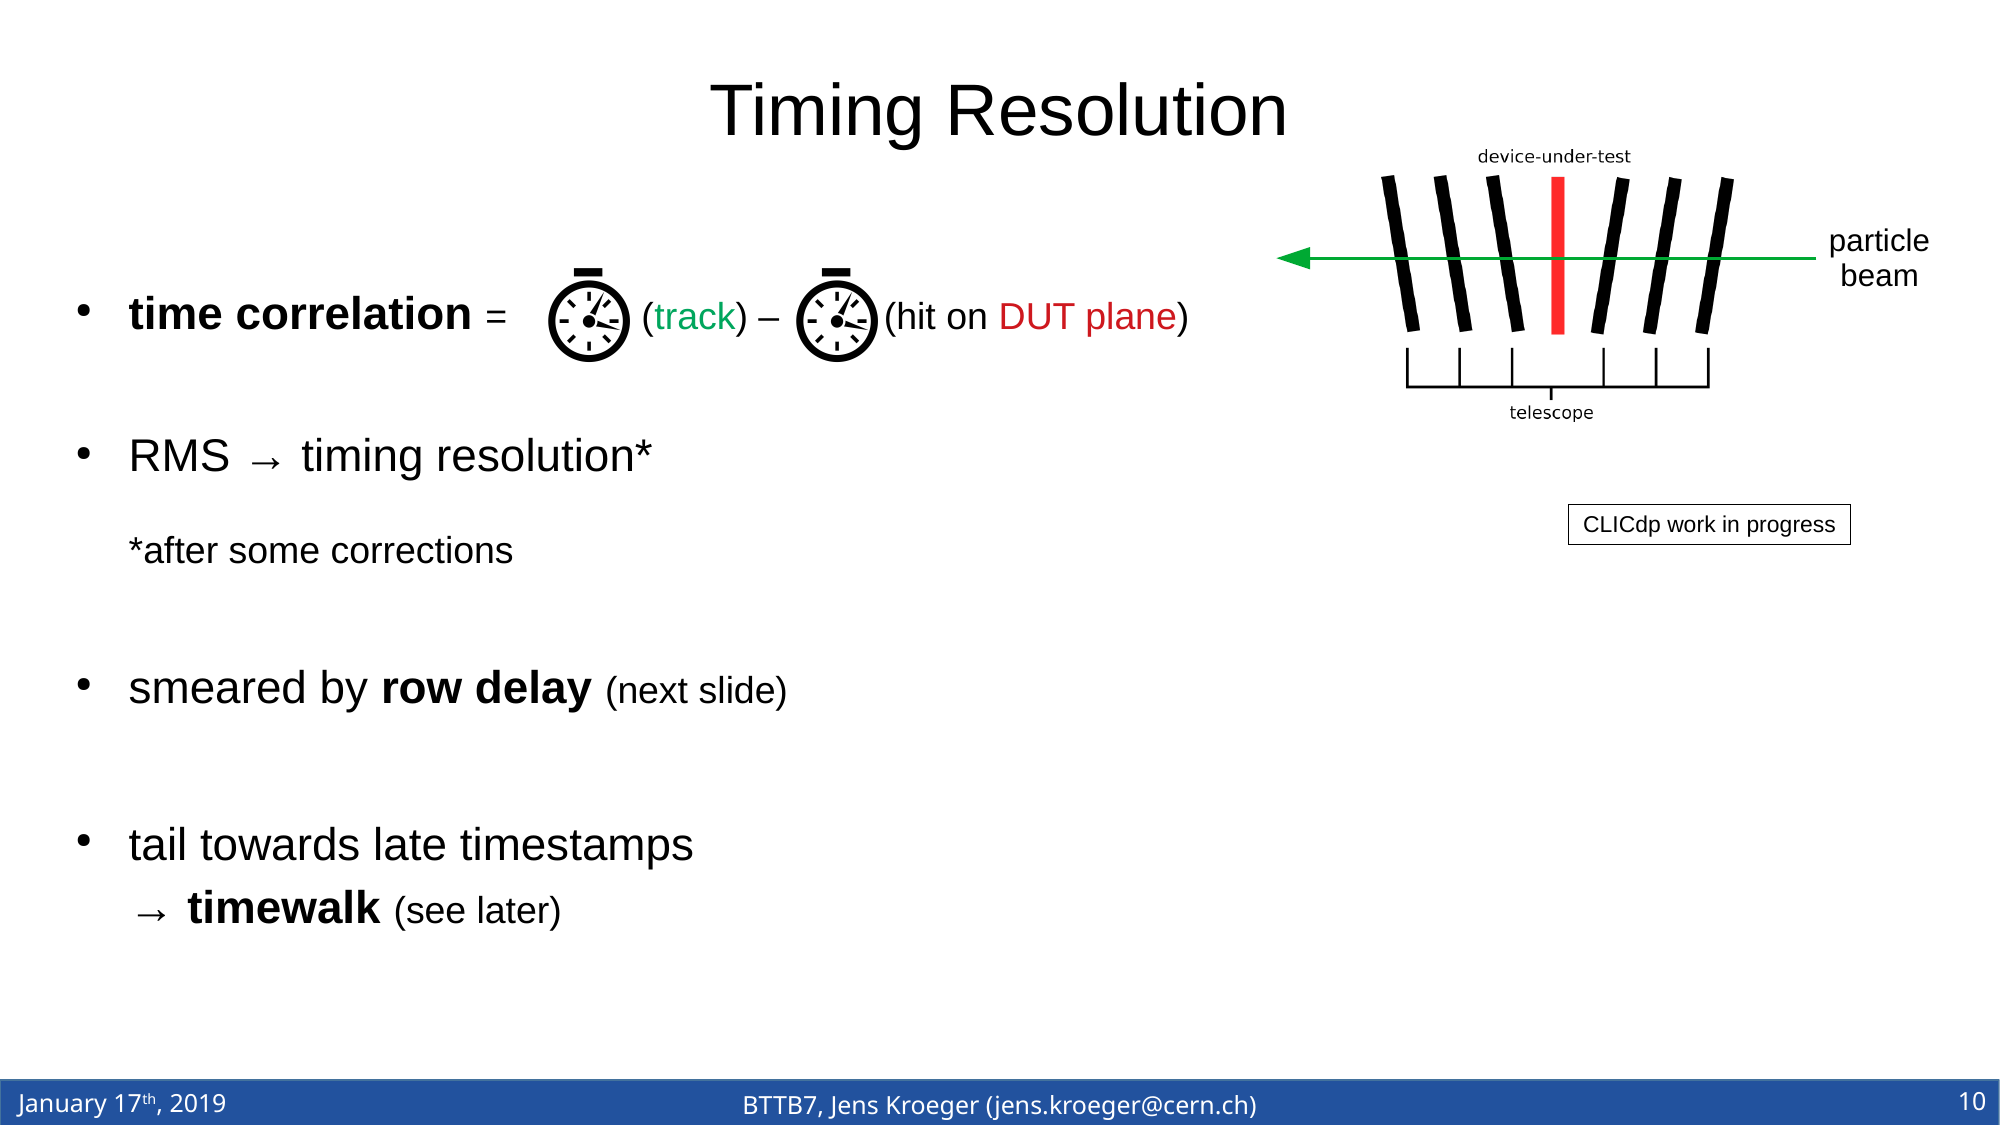

# Timing Resolution
particle
beam
time correlation = 	 (track) – (hit on DUT plane)
RMS → timing resolution*
*after some corrections
smeared by row delay (next slide)
tail towards late timestamps
→ timewalk (see later)
CLICdp work in progress
October 22nd, 2018
BTTB7, Jens Kroeger (jens.kroeger@cern.ch)